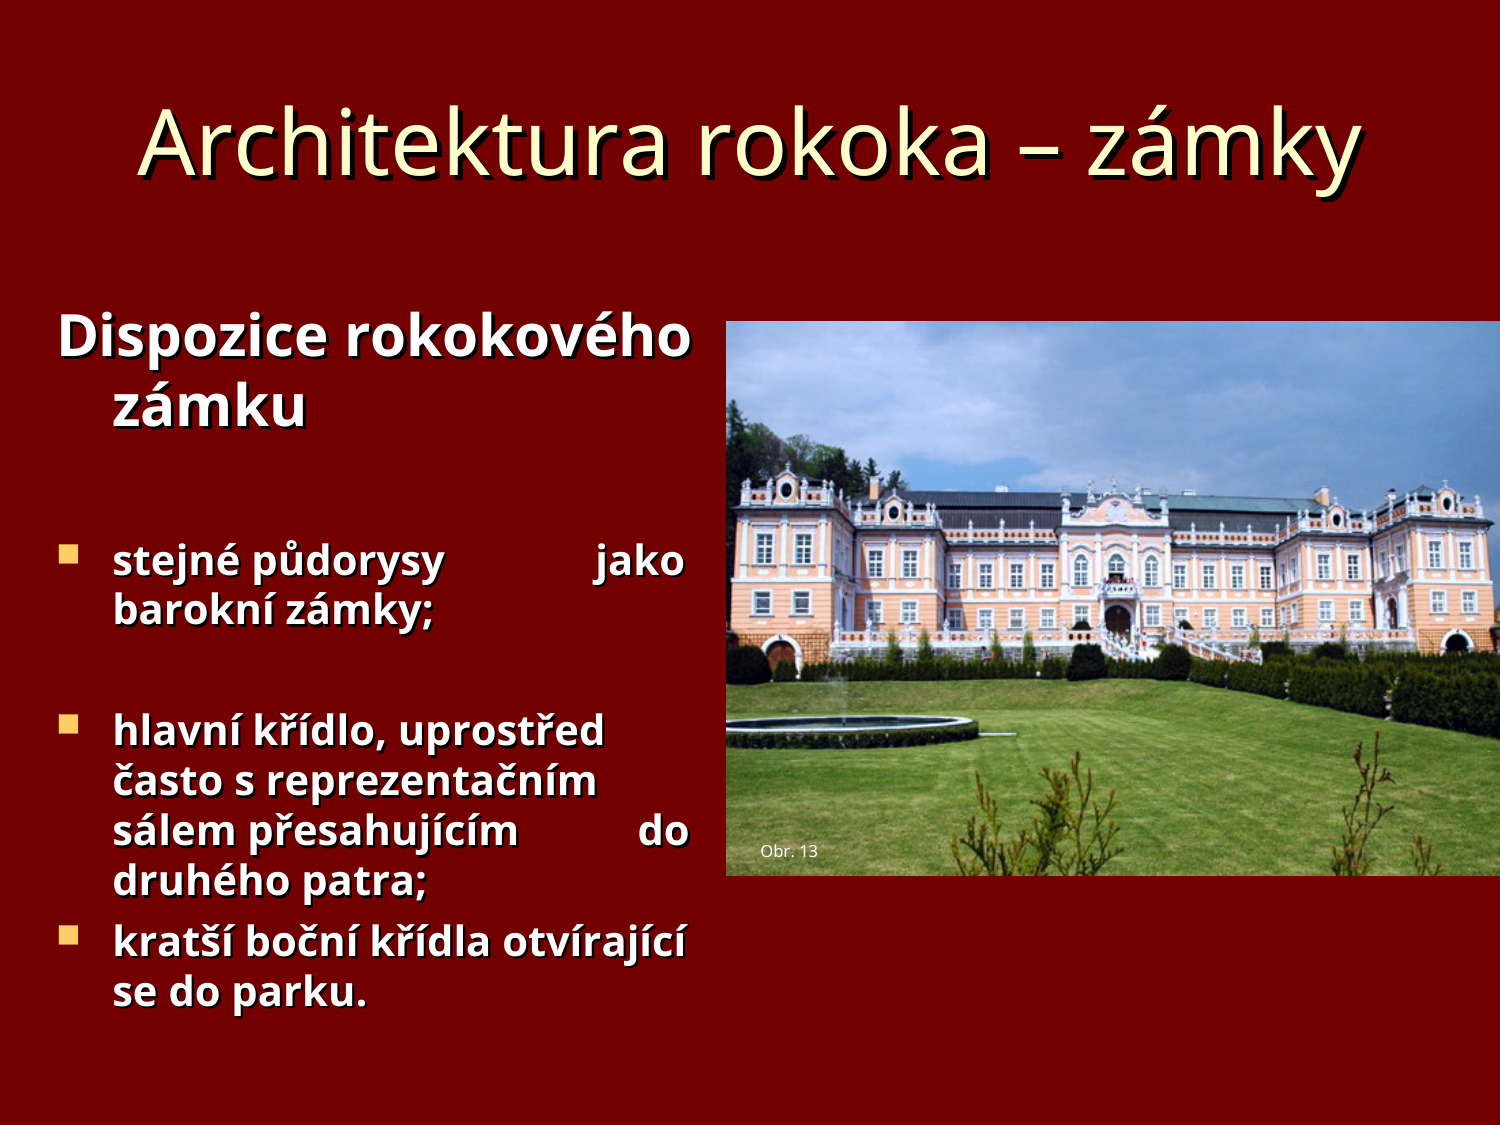

# Architektura rokoka – zámky
Dispozice rokokového zámku
stejné půdorysy jako barokní zámky;
hlavní křídlo, uprostřed často s reprezentačním sálem přesahujícím do druhého patra;
kratší boční křídla otvírající se do parku.
Obr. 13